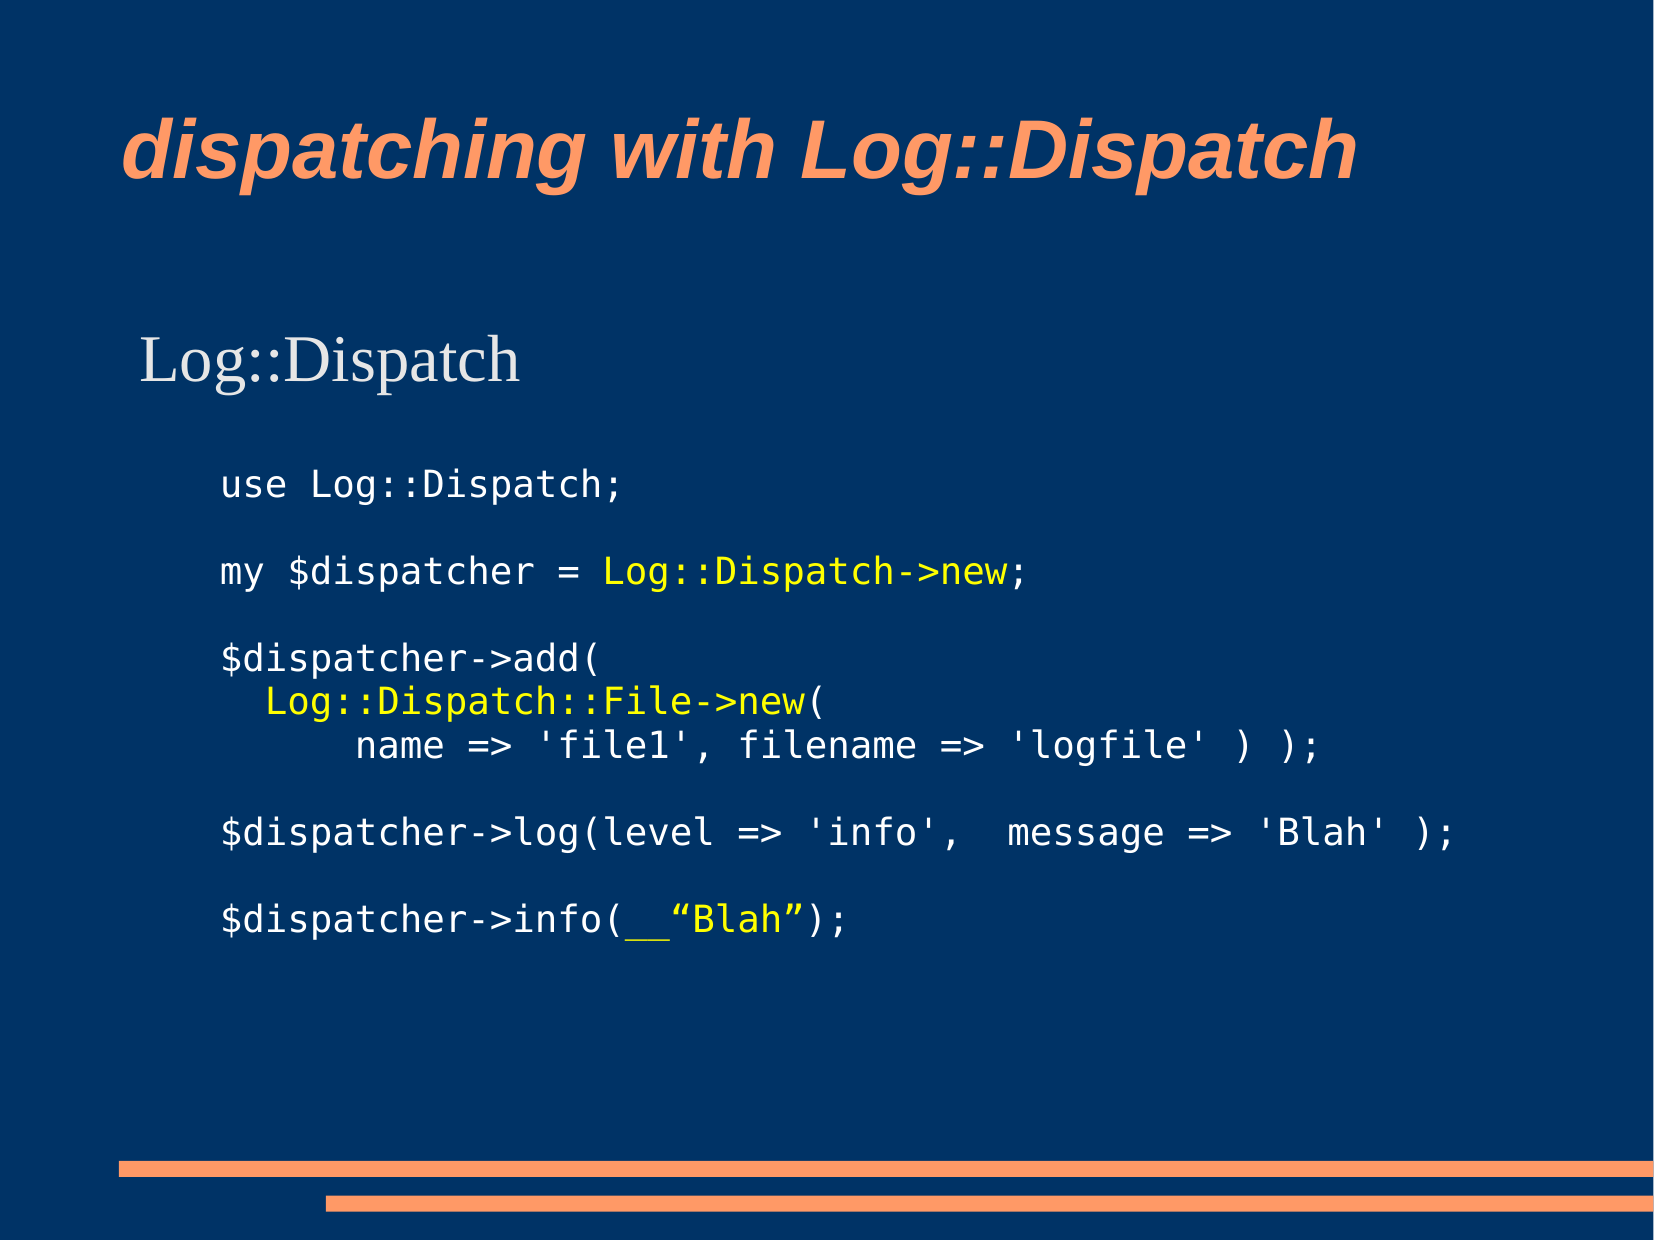

# dispatching with Log::Dispatch
Log::Dispatch
use Log::Dispatch;
my $dispatcher = Log::Dispatch->new;
$dispatcher->add(
 Log::Dispatch::File->new(
 name => 'file1', filename => 'logfile' ) );
$dispatcher->log(level => 'info', message => 'Blah' );
$dispatcher->info(__“Blah”);